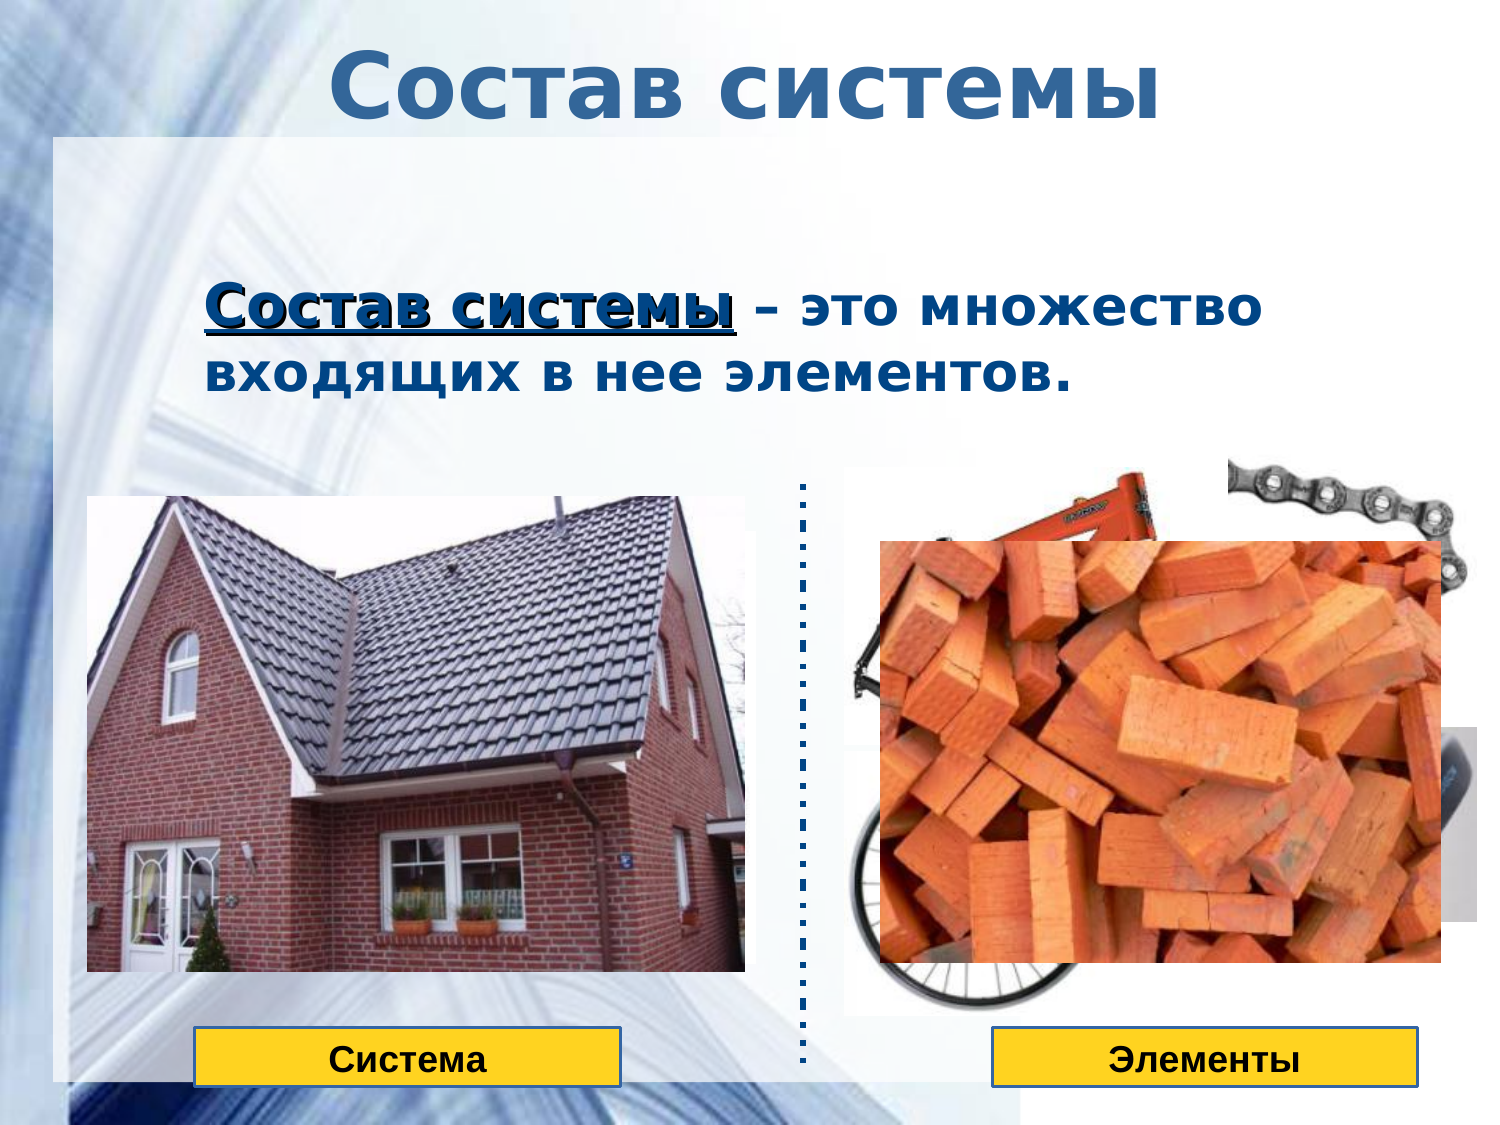

Состав системы
Состав системы – это множество входящих в нее элементов.
Система
Элементы